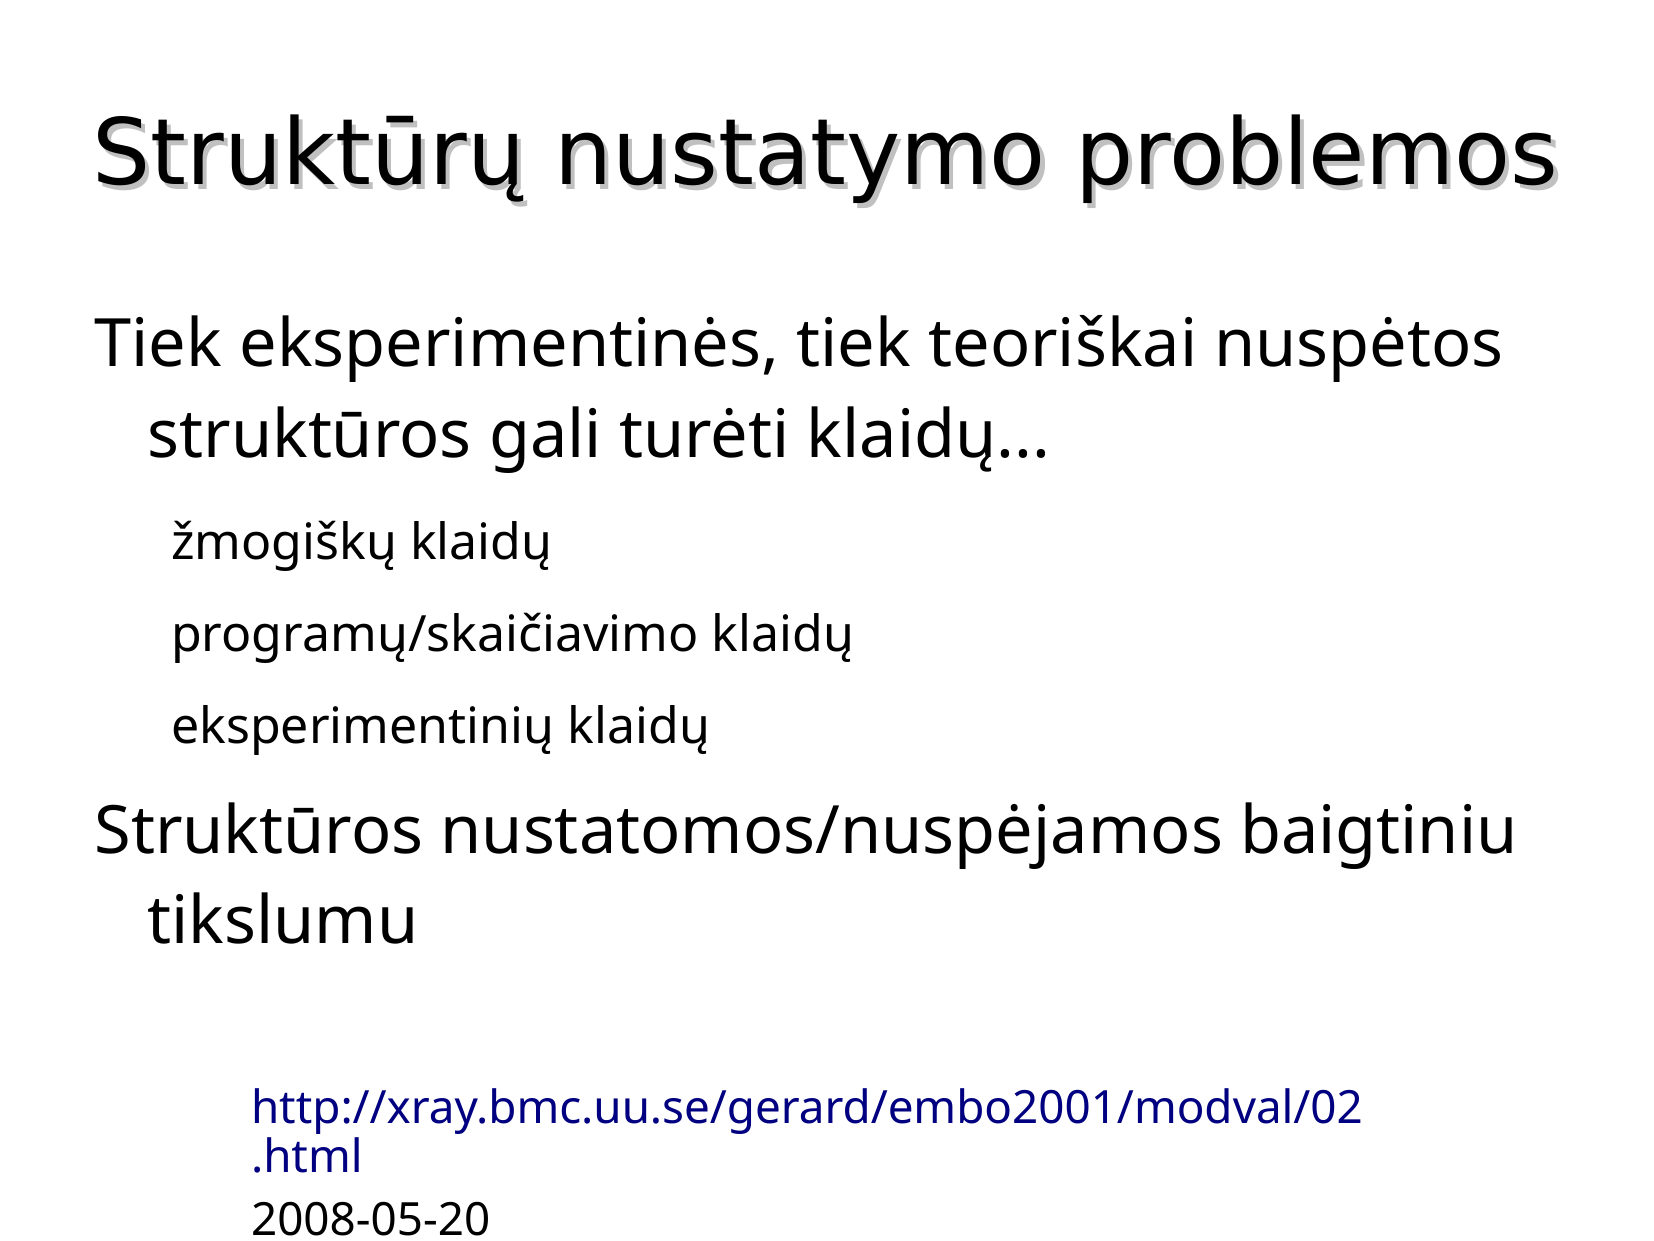

# Struktūrų nustatymo problemos
Tiek eksperimentinės, tiek teoriškai nuspėtos struktūros gali turėti klaidų...
žmogiškų klaidų
programų/skaičiavimo klaidų
eksperimentinių klaidų
Struktūros nustatomos/nuspėjamos baigtiniu tikslumu
http://xray.bmc.uu.se/gerard/embo2001/modval/02.html
2008-05-20